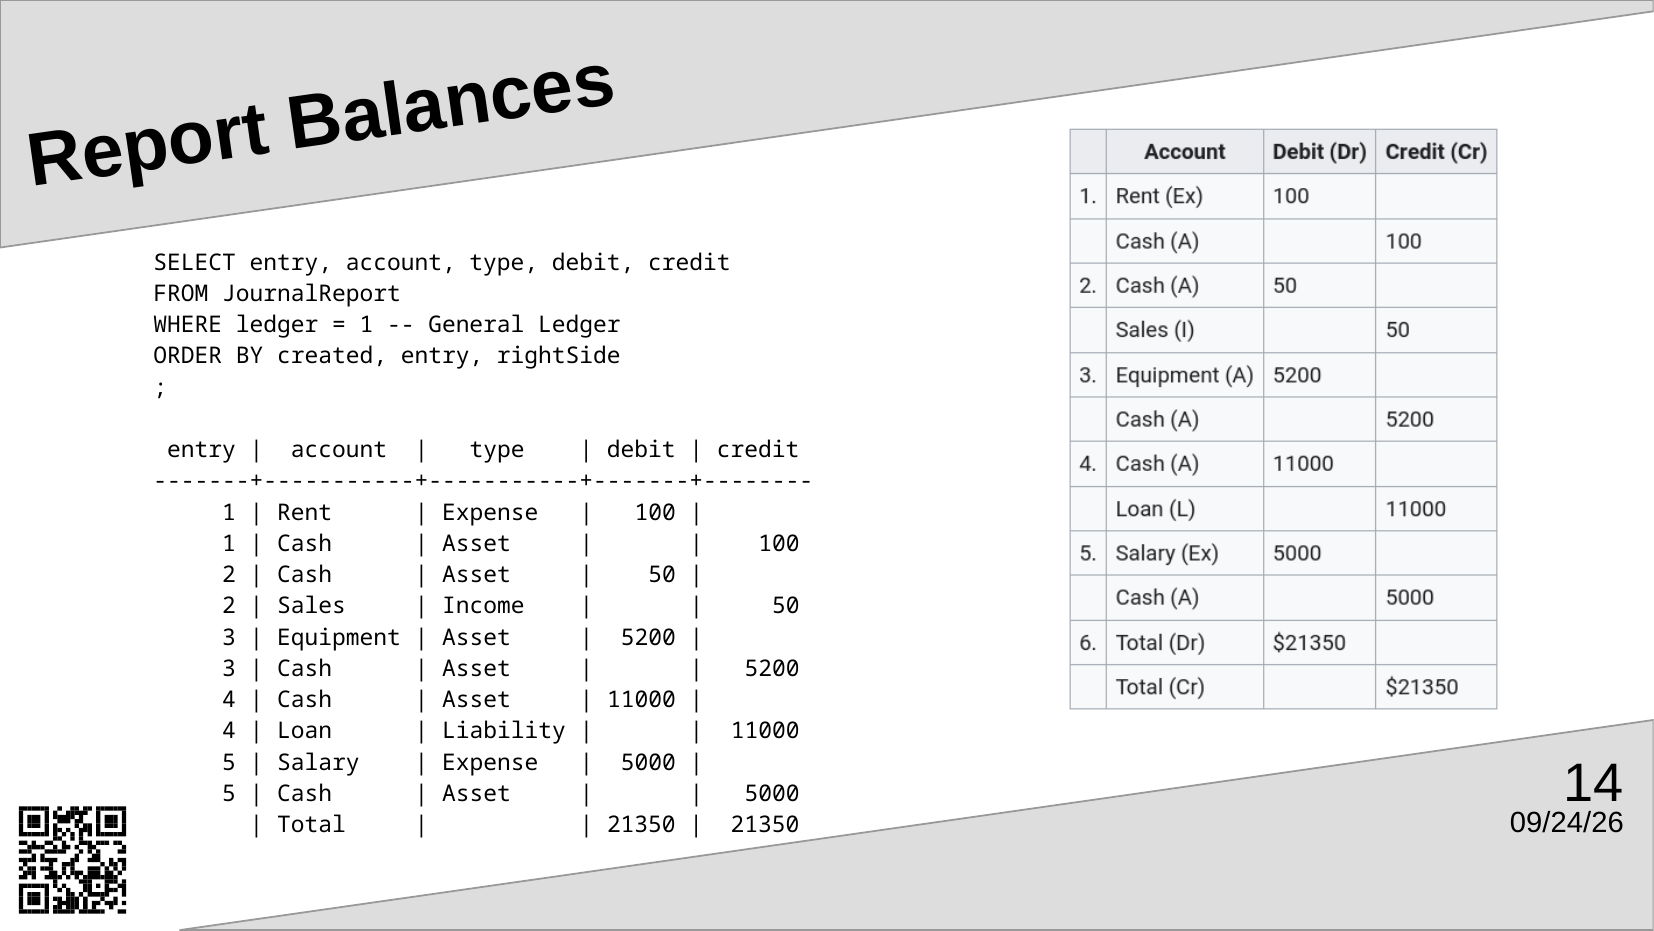

# Report Balances
SELECT entry, account, type, debit, credit
FROM JournalReport
WHERE ledger = 1 -- General Ledger
ORDER BY created, entry, rightSide
;
 entry | account | type | debit | credit
-------+-----------+-----------+-------+--------
 1 | Rent | Expense | 100 |
 1 | Cash | Asset | | 100
 2 | Cash | Asset | 50 |
 2 | Sales | Income | | 50
 3 | Equipment | Asset | 5200 |
 3 | Cash | Asset | | 5200
 4 | Cash | Asset | 11000 |
 4 | Loan | Liability | | 11000
 5 | Salary | Expense | 5000 |
 5 | Cash | Asset | | 5000
 | Total | | 21350 | 21350
14